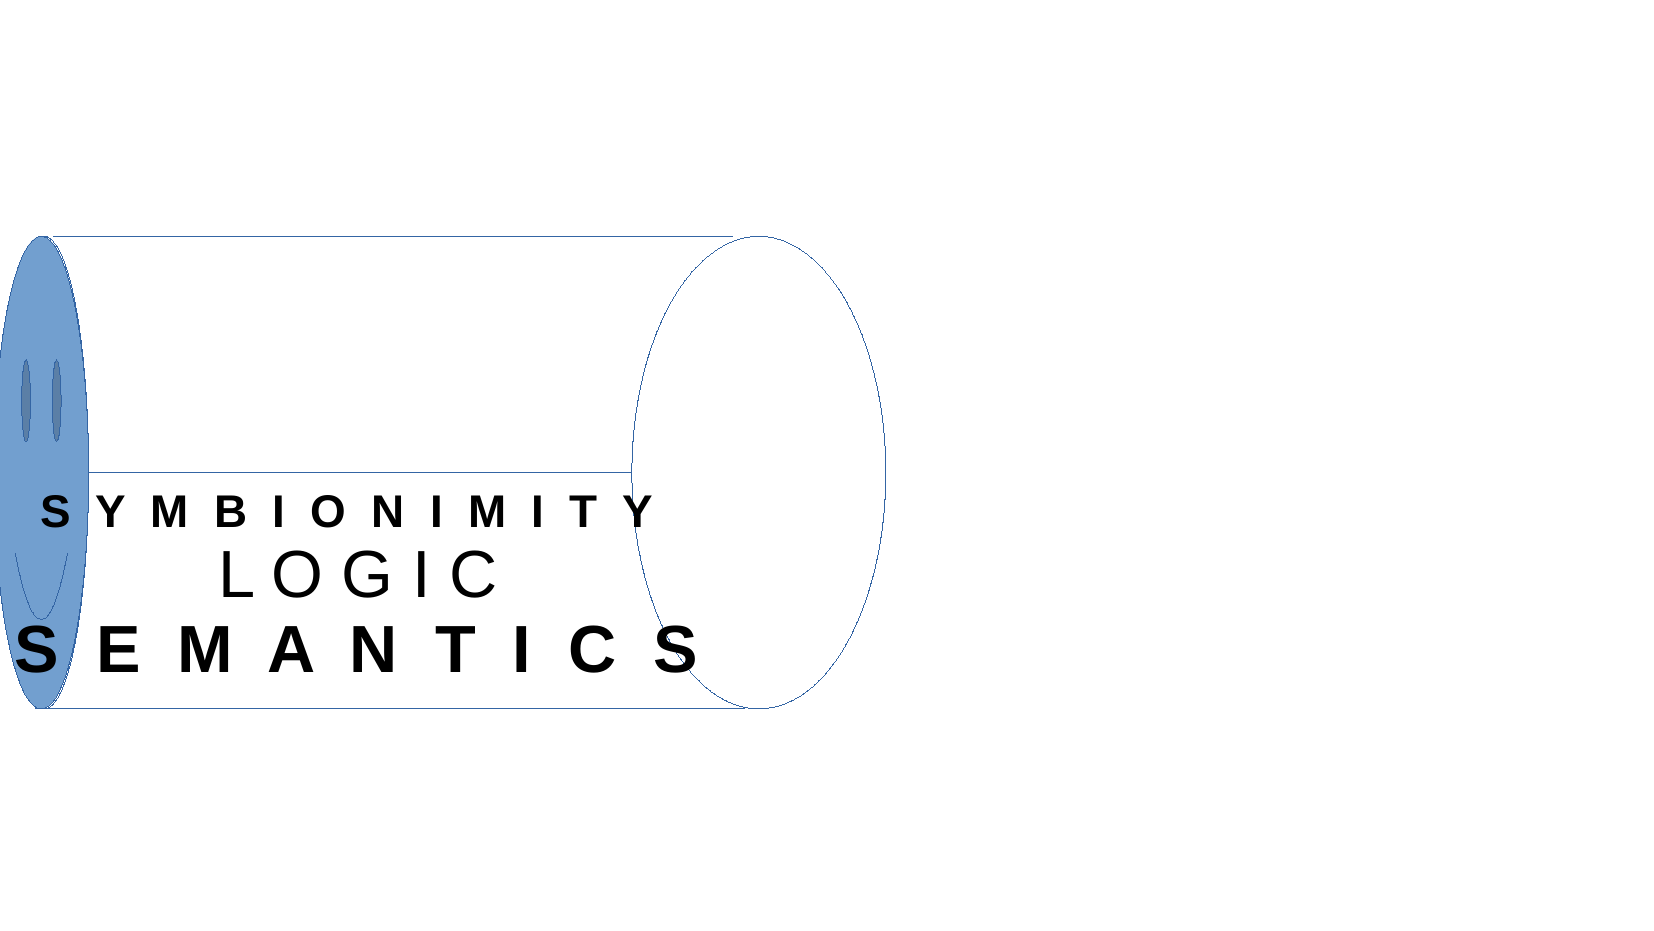

S Y M B I O N I M I T Y
 L O G I C
S E M A N T I C S